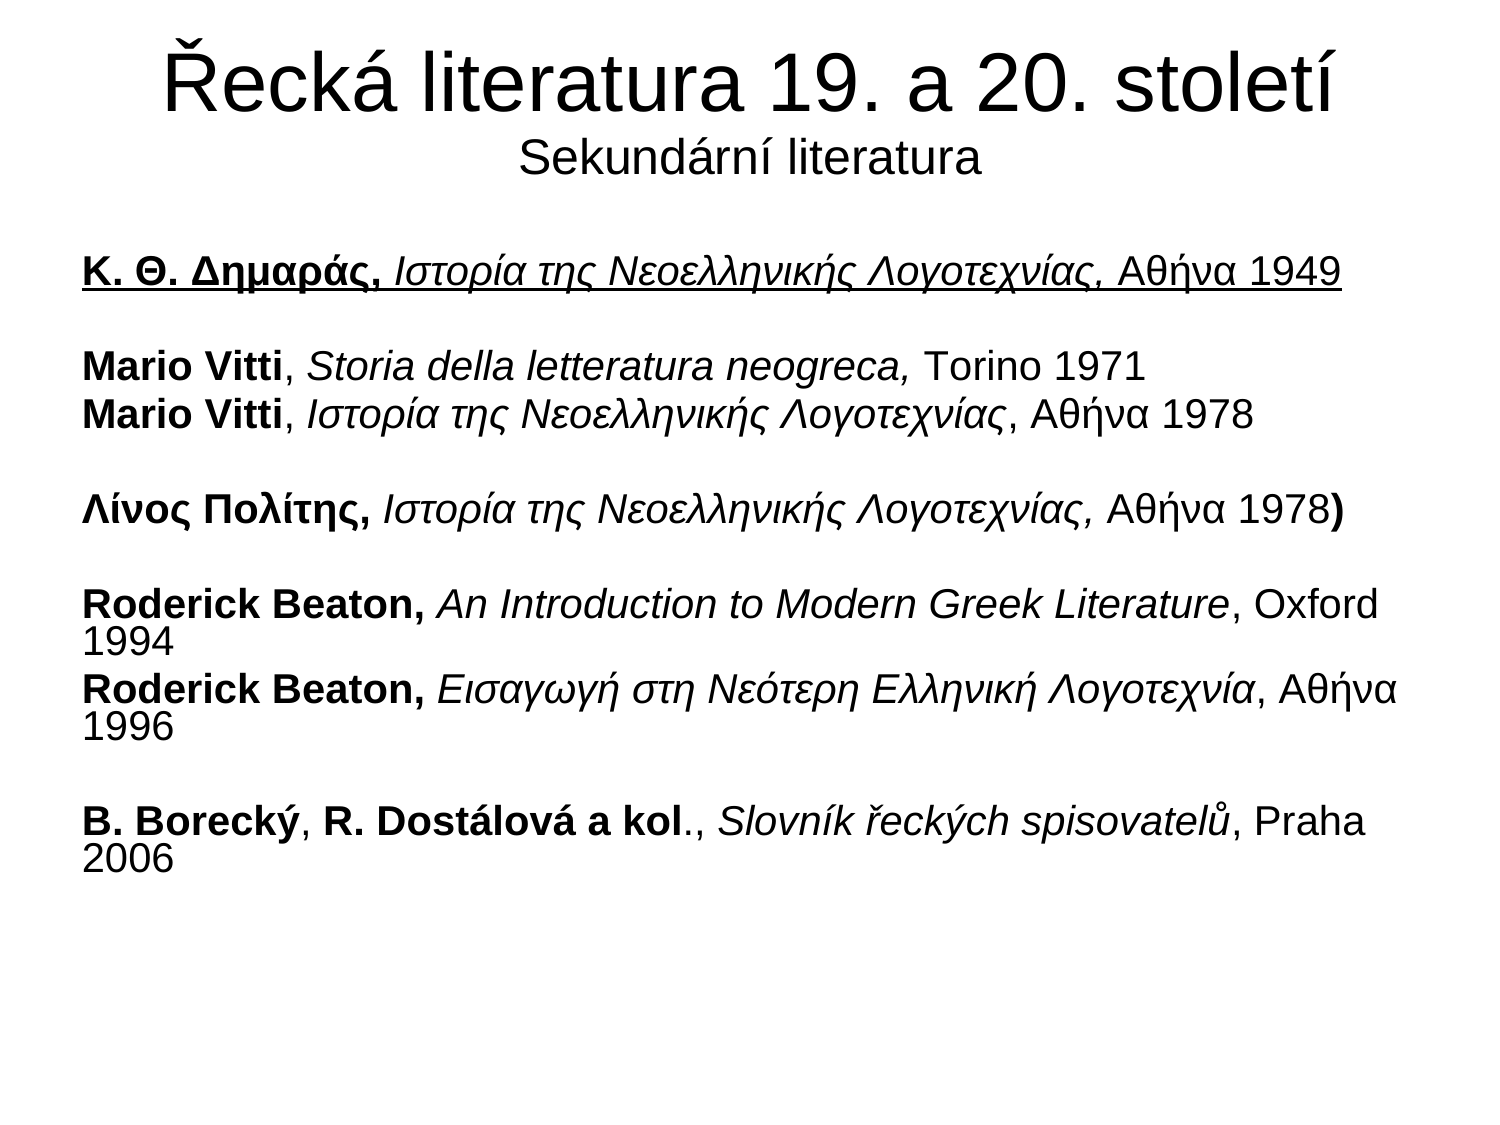

# Řecká literatura 19. a 20. století Sekundární literatura
Κ. Θ. Δημαράς, Ιστορία της Νεοελληνικής Λογοτεχνίας, Αθήνα 1949
Mario Vitti, Storia della letteratura neogreca, Τorino 1971
Mario Vitti, Ιστορία της Νεοελληνικής Λογοτεχνίας, Αθήνα 1978
Λίνος Πολίτης, Ιστορία της Νεοελληνικής Λογοτεχνίας, Αθήνα 1978)
Roderick Beaton, An Introduction to Modern Greek Literature, Oxford 1994
Roderick Beaton, Εισαγωγή στη Νεότερη Ελληνική Λογοτεχνία, Αθήνα 1996
B. Borecký, R. Dostálová a kol., Slovník řeckých spisovatelů, Praha 2006